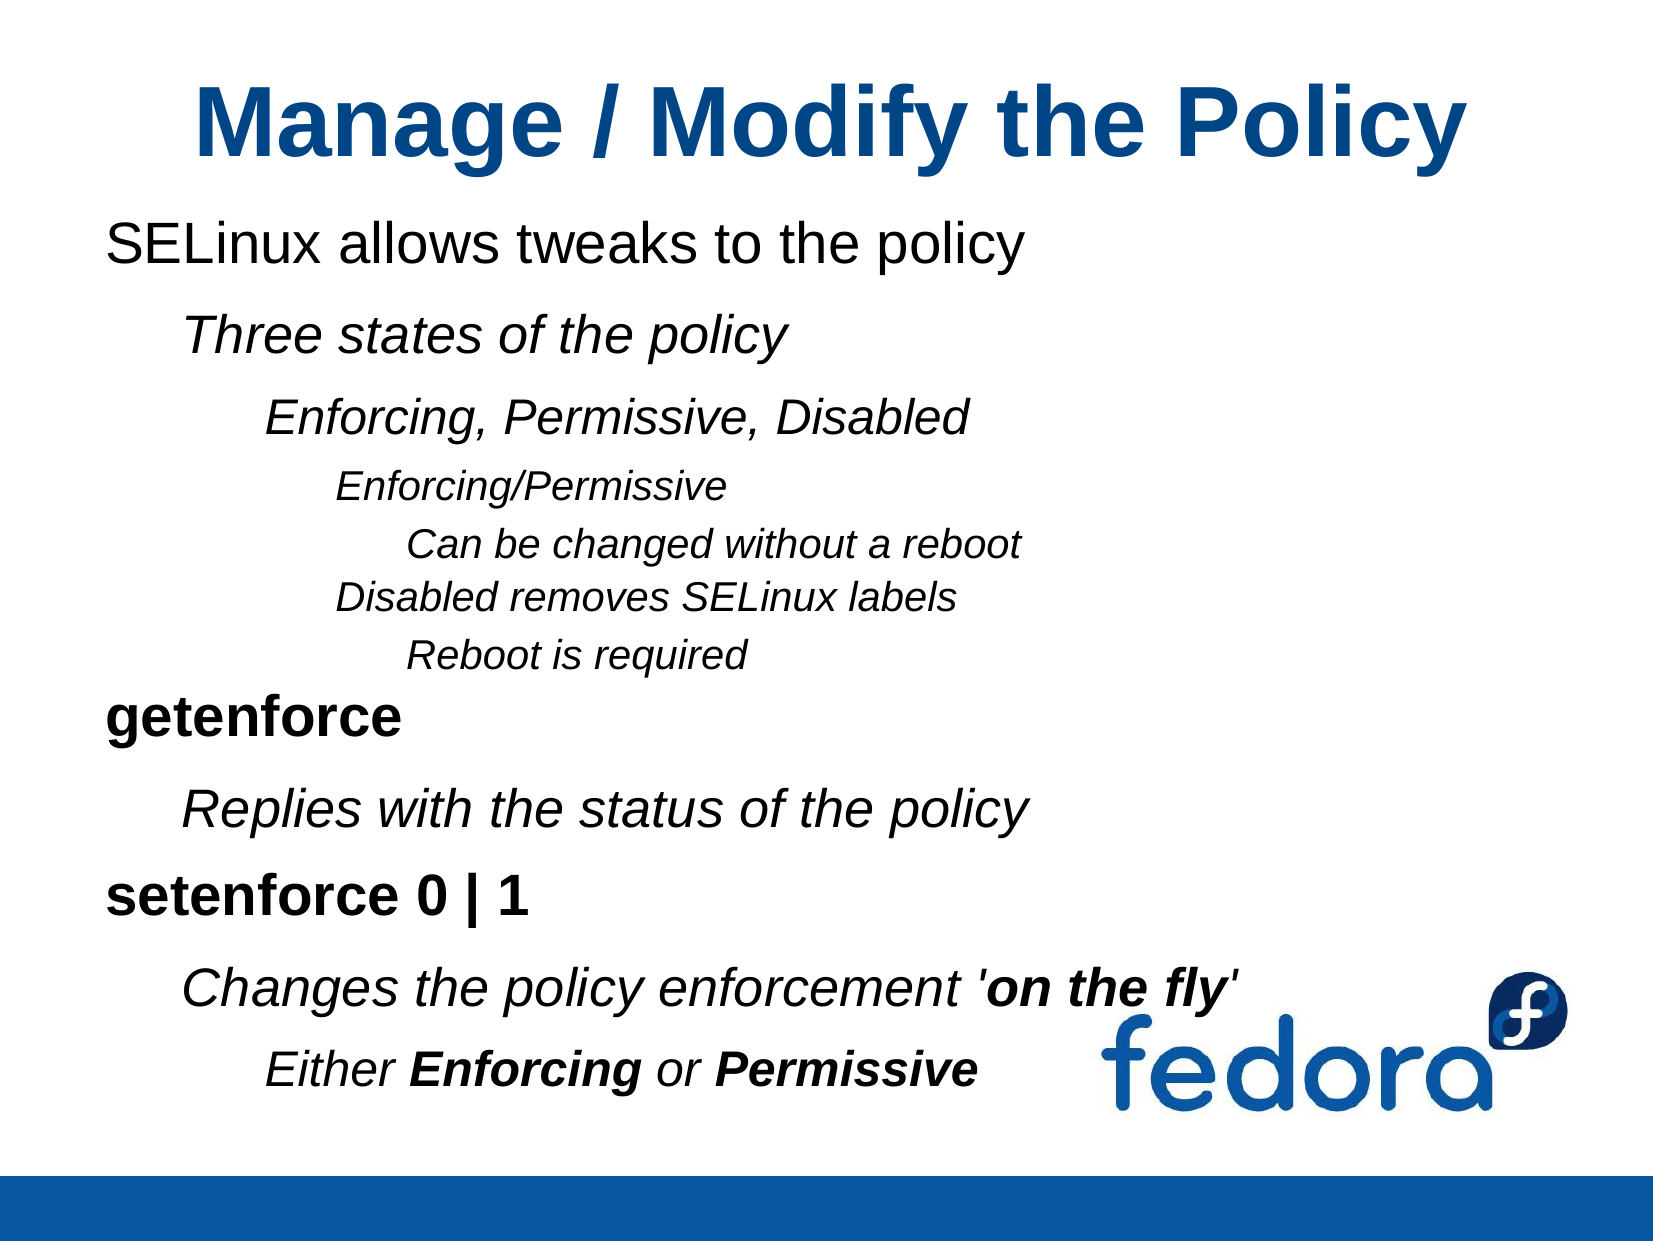

# Manage / Modify the Policy
SELinux allows tweaks to the policy
Three states of the policy
Enforcing, Permissive, Disabled
Enforcing/Permissive
Can be changed without a reboot
Disabled removes SELinux labels
Reboot is required
getenforce
Replies with the status of the policy
setenforce 0 | 1
Changes the policy enforcement 'on the fly'
Either Enforcing or Permissive